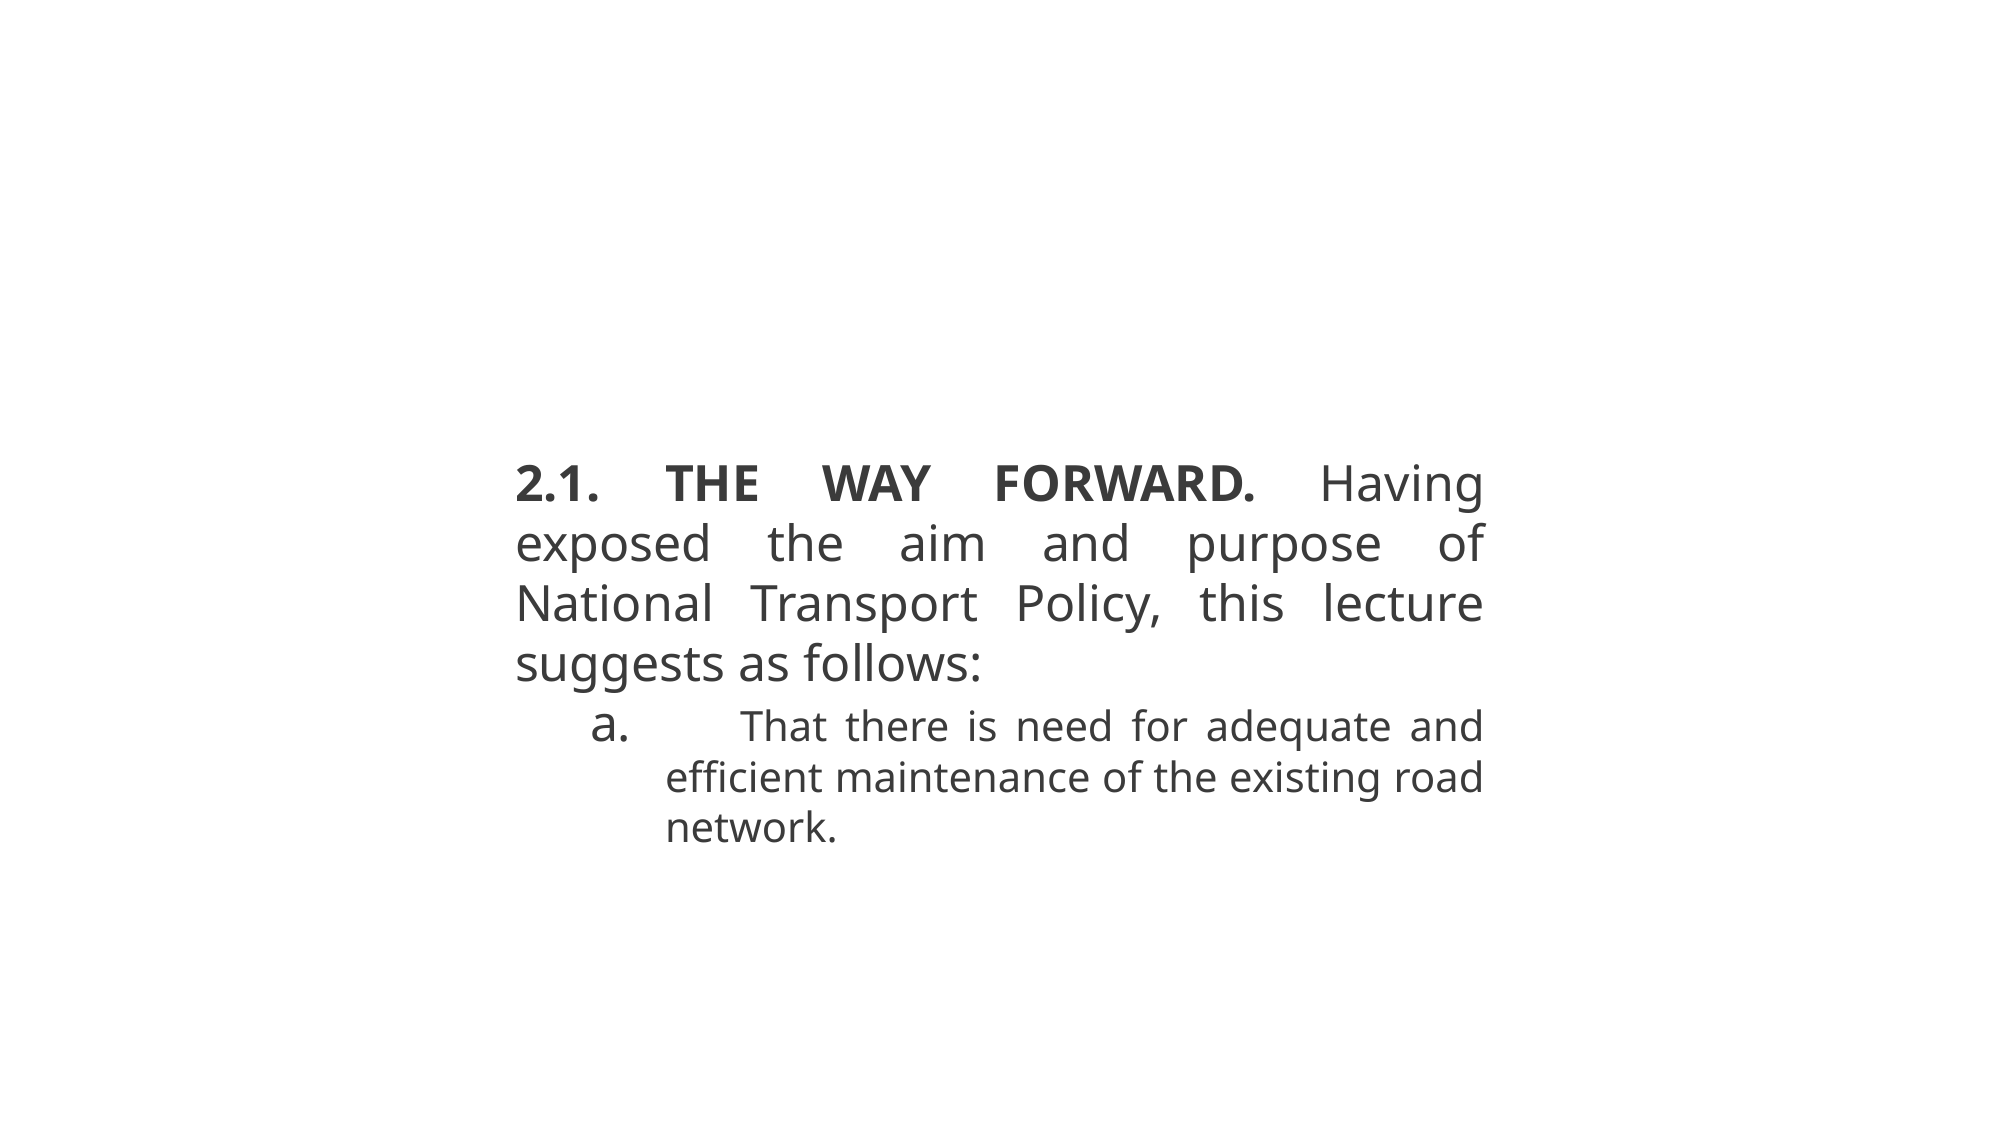

2.1.	THE WAY FORWARD. Having exposed the aim and purpose of National Transport Policy, this lecture suggests as follows:
a.	That there is need for adequate and efficient maintenance of the existing road network.